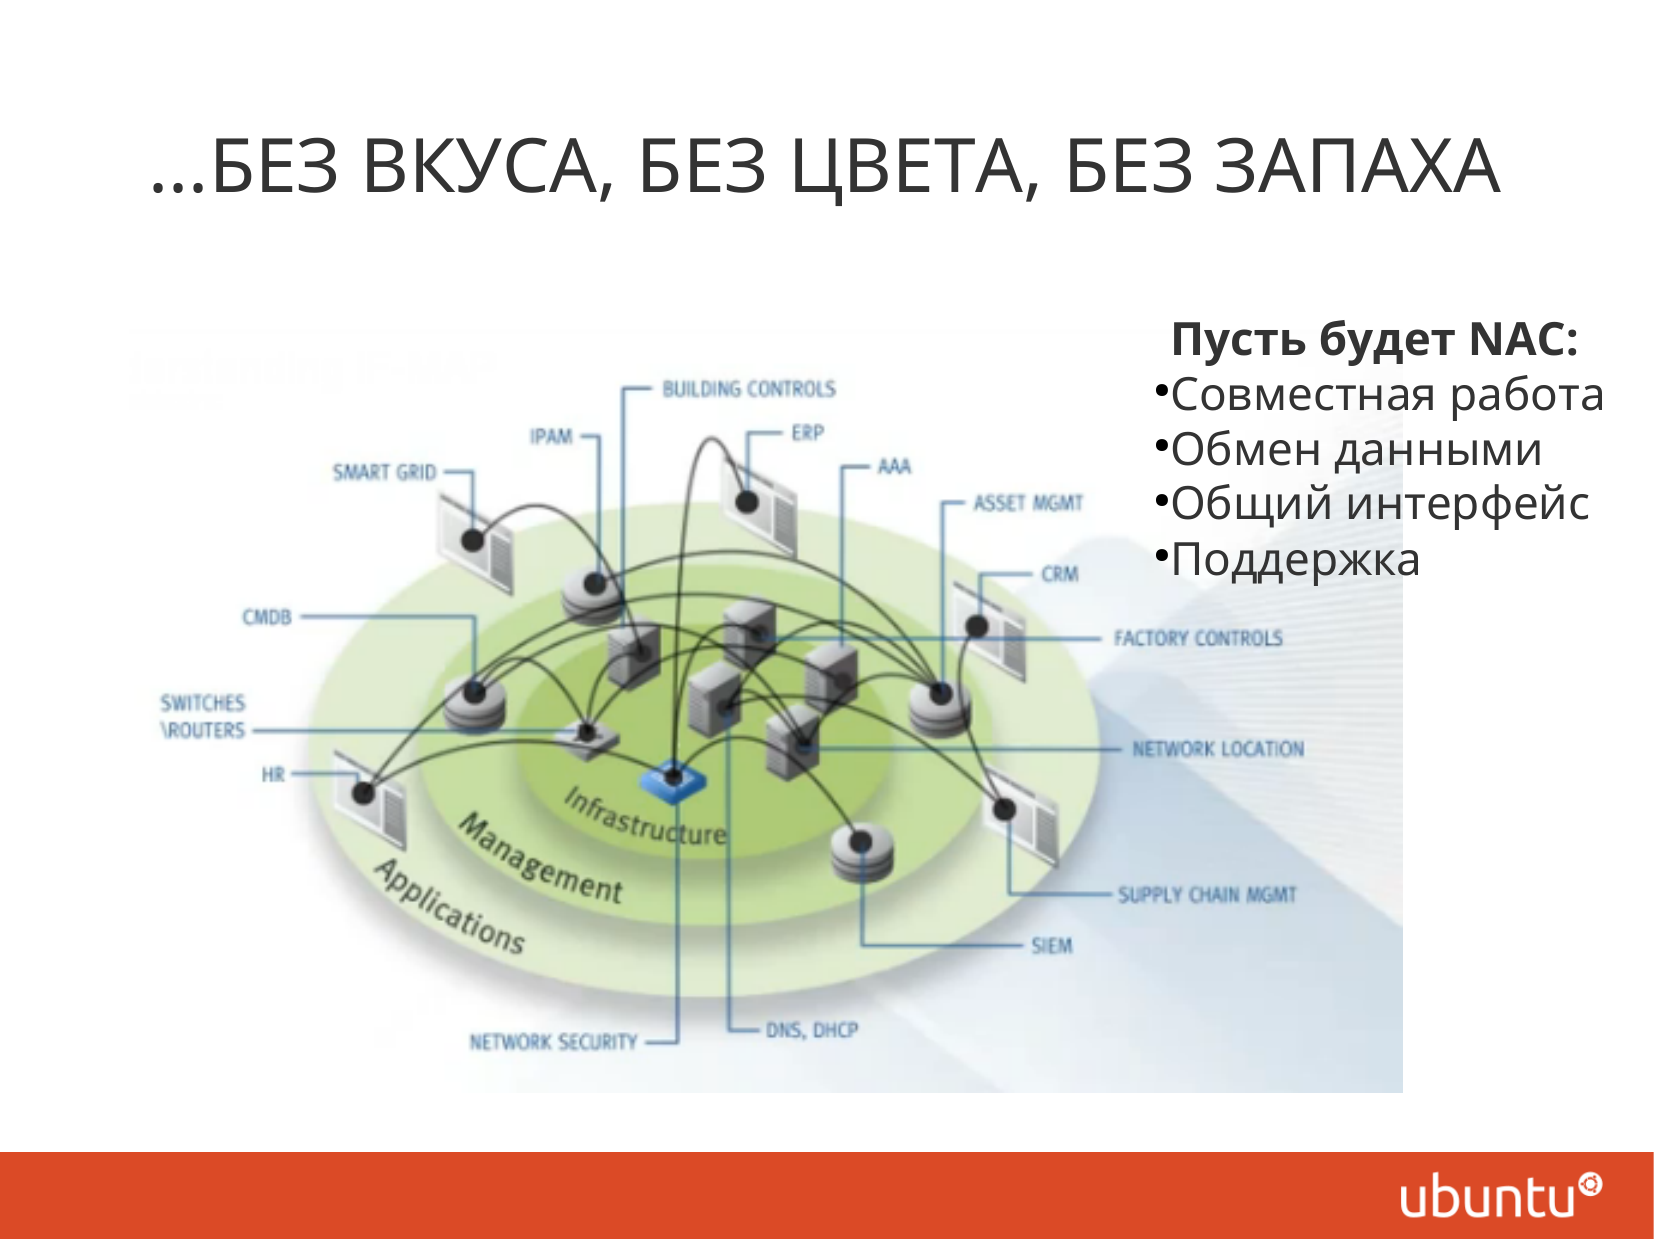

# ...БЕЗ ВКУСА, БЕЗ ЦВЕТА, БЕЗ ЗАПАХА
Пусть будет NAC:
Совместная работа
Обмен данными
Общий интерфейс
Поддержка